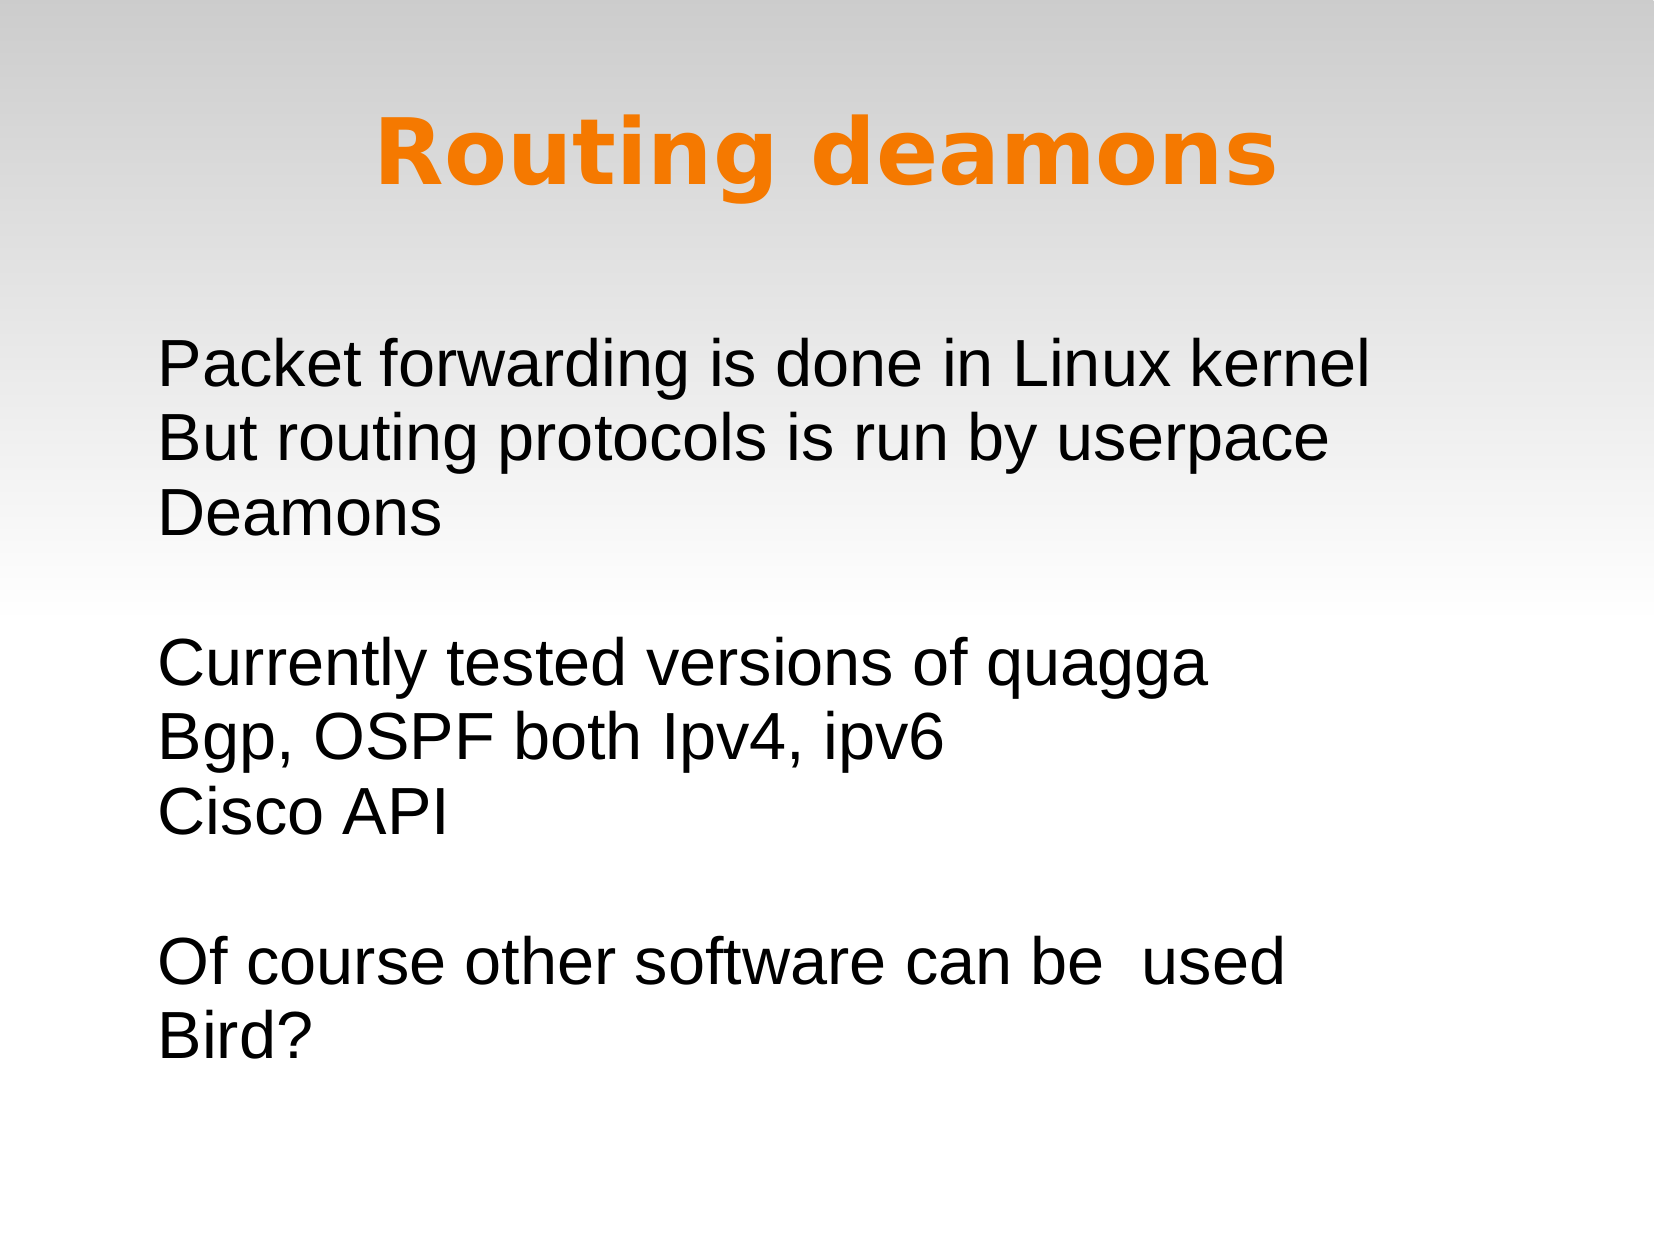

# Routing deamons
	Packet forwarding is done in Linux kernel
	But routing protocols is run by userpace
	Deamons
	Currently tested versions of quagga
	Bgp, OSPF both Ipv4, ipv6
	Cisco API
	Of course other software can be used
	Bird?